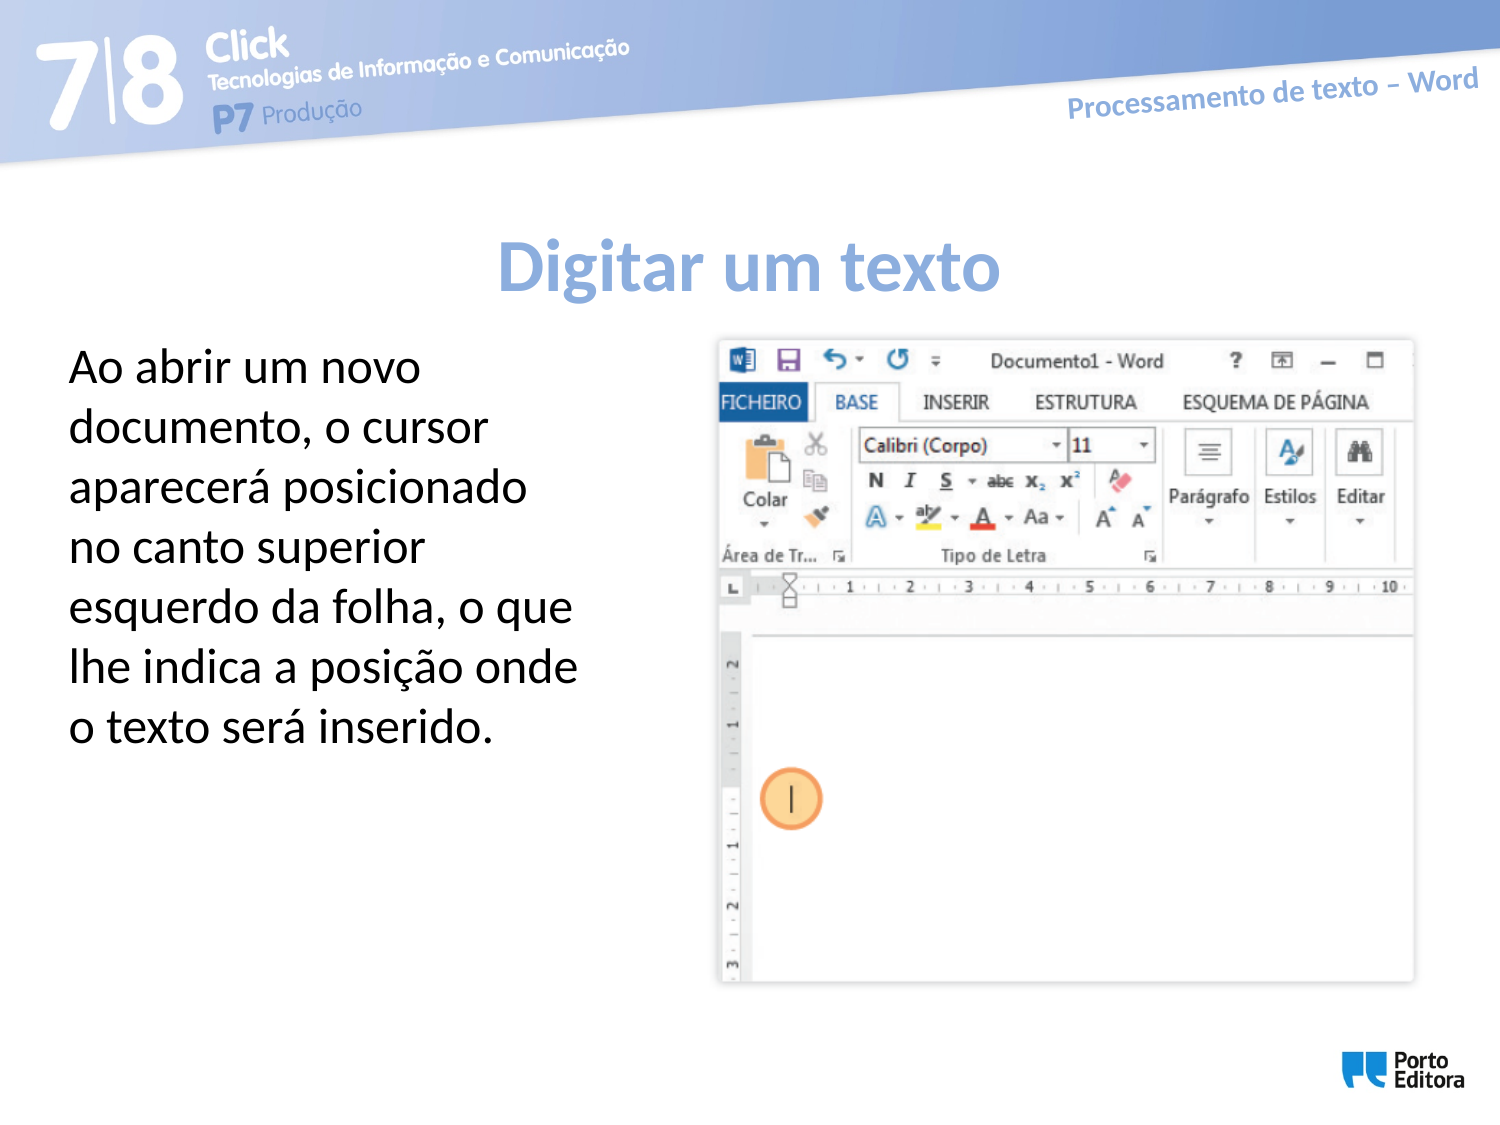

Processamento de texto – Word
Digitar um texto
Ao abrir um novo documento, o cursor aparecerá posicionado no canto superior esquerdo da folha, o que lhe indica a posição onde o texto será inserido.